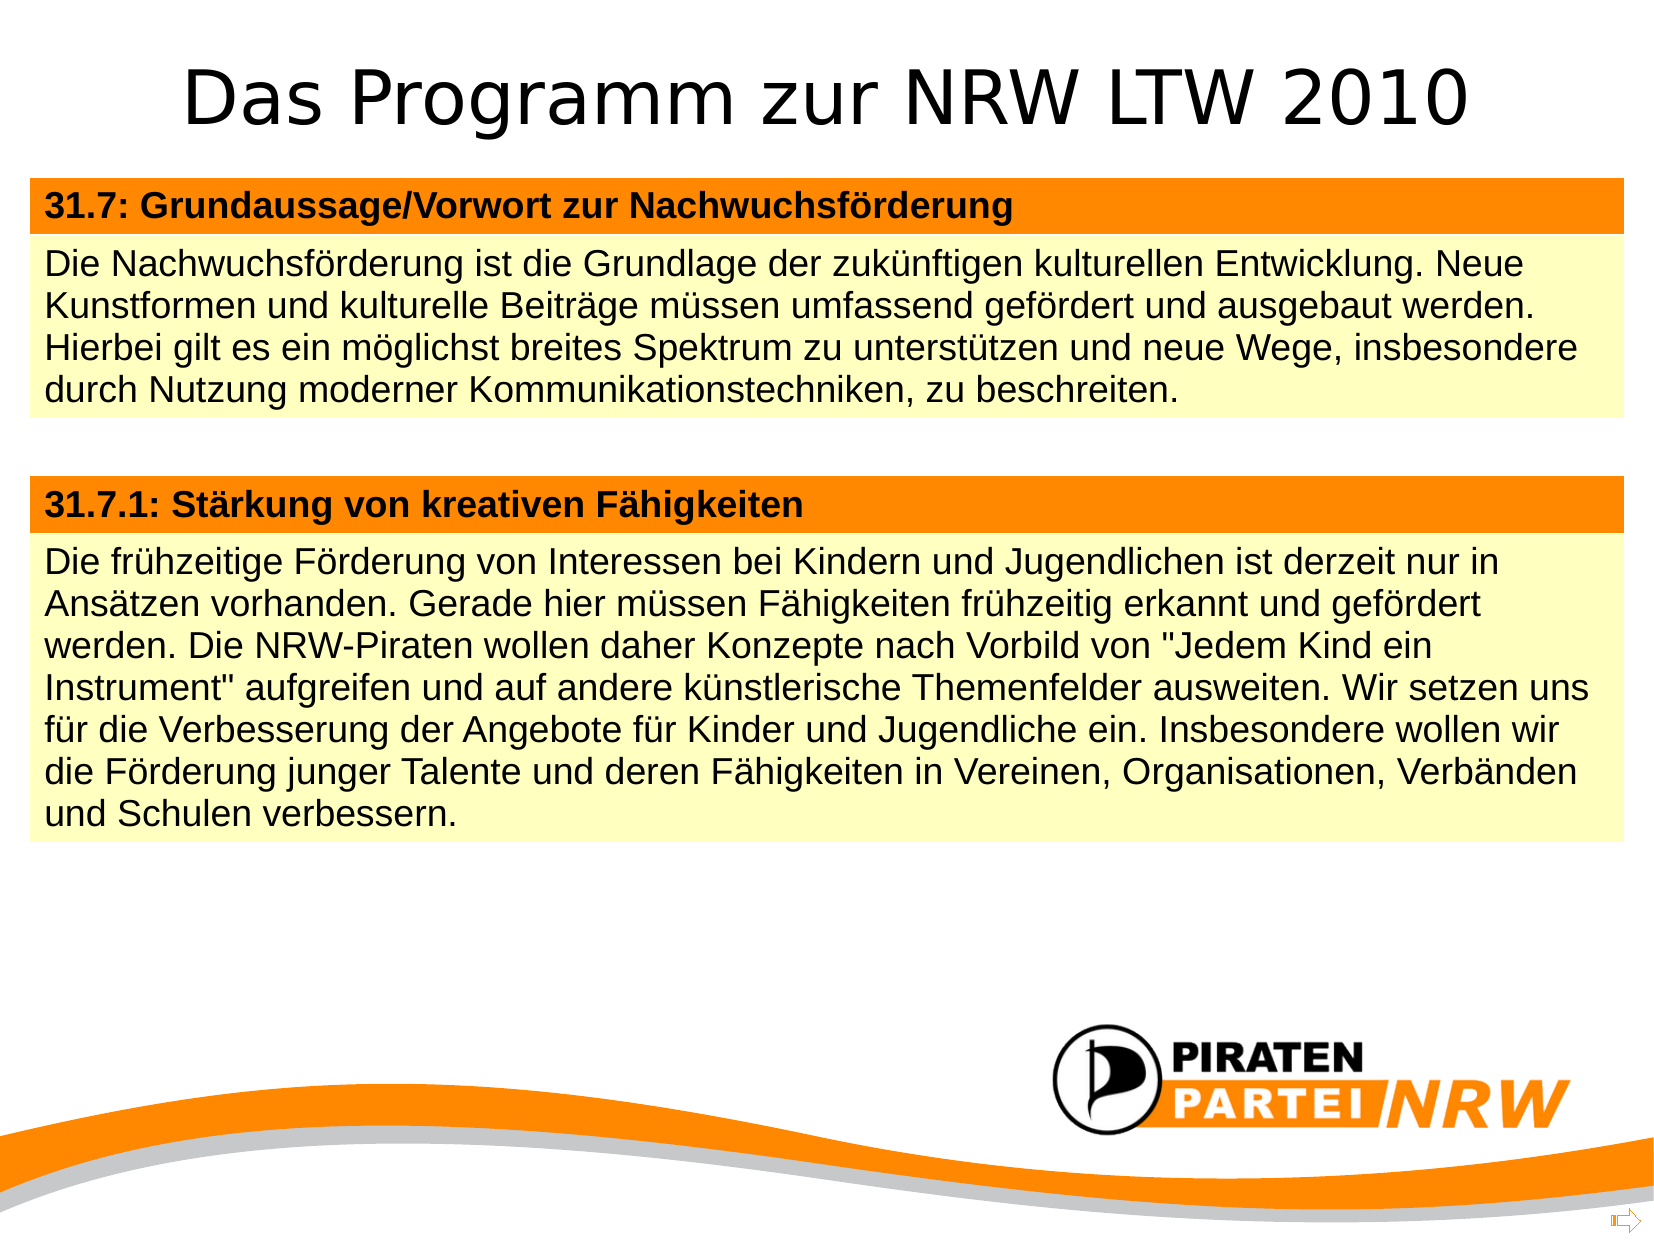

# Das Programm zur NRW LTW 2010
| 31.7: Grundaussage/Vorwort zur Nachwuchsförderung |
| --- |
| Die Nachwuchsförderung ist die Grundlage der zukünftigen kulturellen Entwicklung. Neue Kunstformen und kulturelle Beiträge müssen umfassend gefördert und ausgebaut werden. Hierbei gilt es ein möglichst breites Spektrum zu unterstützen und neue Wege, insbesondere durch Nutzung moderner Kommunikationstechniken, zu beschreiten. |
| |
| 31.7.1: Stärkung von kreativen Fähigkeiten |
| Die frühzeitige Förderung von Interessen bei Kindern und Jugendlichen ist derzeit nur in Ansätzen vorhanden. Gerade hier müssen Fähigkeiten frühzeitig erkannt und gefördert werden. Die NRW-Piraten wollen daher Konzepte nach Vorbild von "Jedem Kind ein Instrument" aufgreifen und auf andere künstlerische Themenfelder ausweiten. Wir setzen uns für die Verbesserung der Angebote für Kinder und Jugendliche ein. Insbesondere wollen wir die Förderung junger Talente und deren Fähigkeiten in Vereinen, Organisationen, Verbänden und Schulen verbessern. |